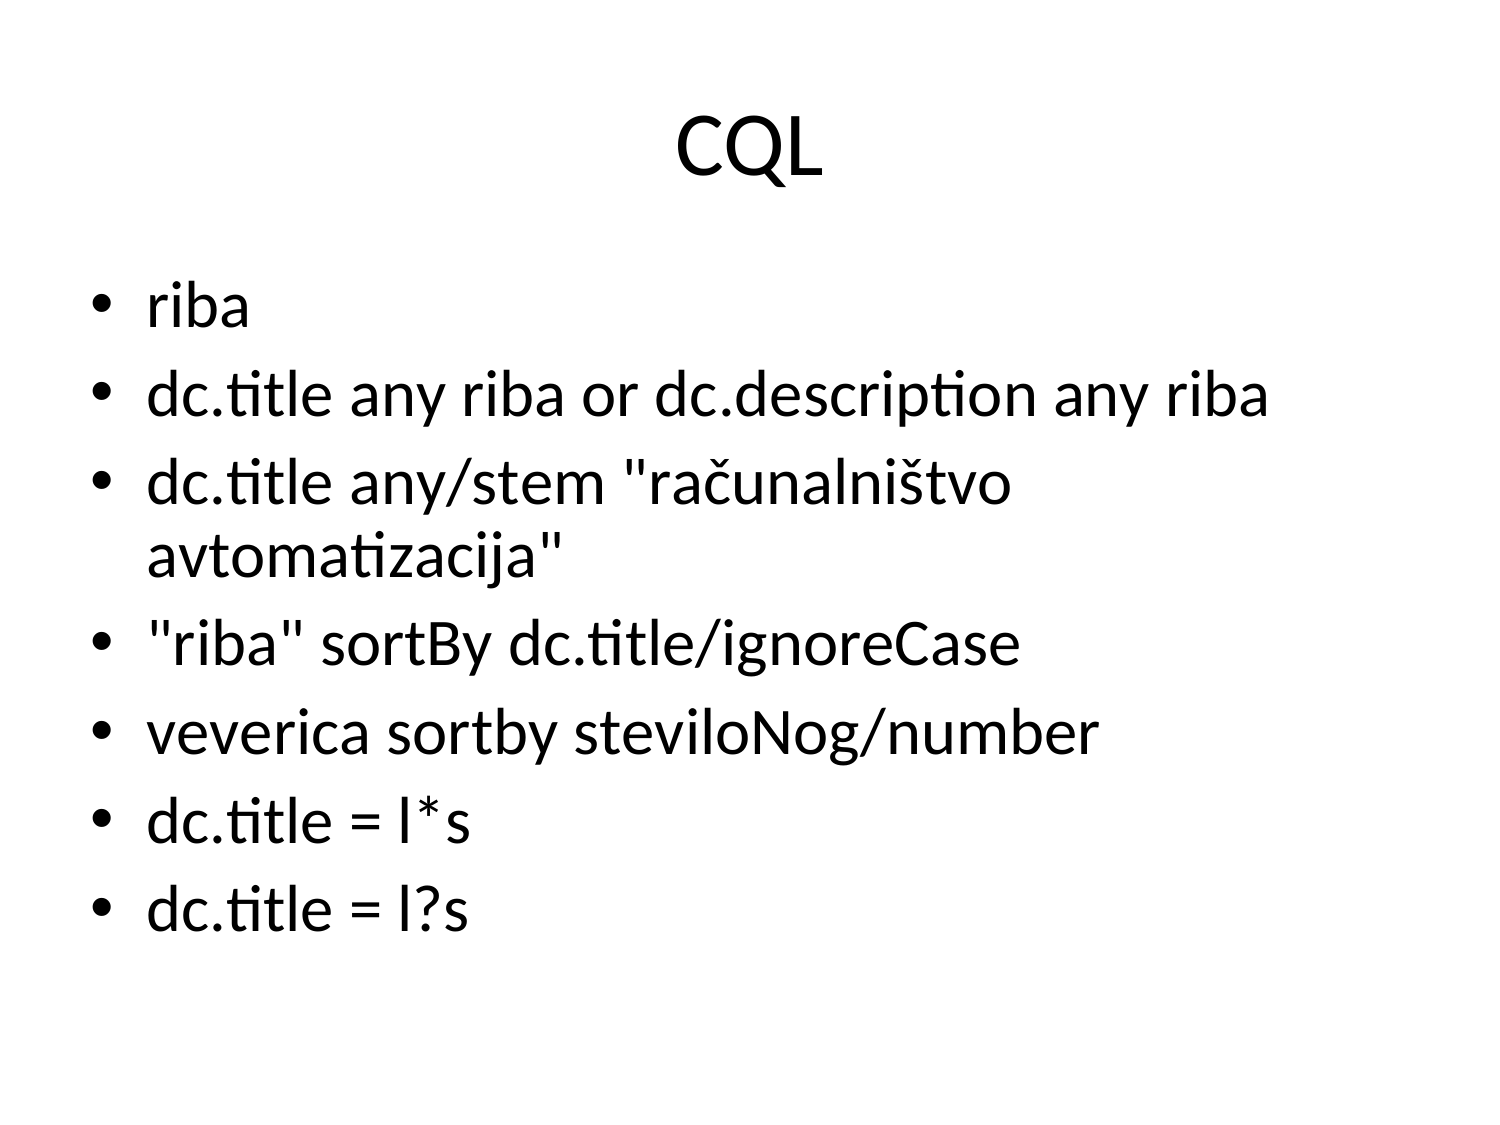

# CQL
riba
dc.title any riba or dc.description any riba
dc.title any/stem "računalništvo avtomatizacija"
"riba" sortBy dc.title/ignoreCase
veverica sortby steviloNog/number
dc.title = l*s
dc.title = l?s